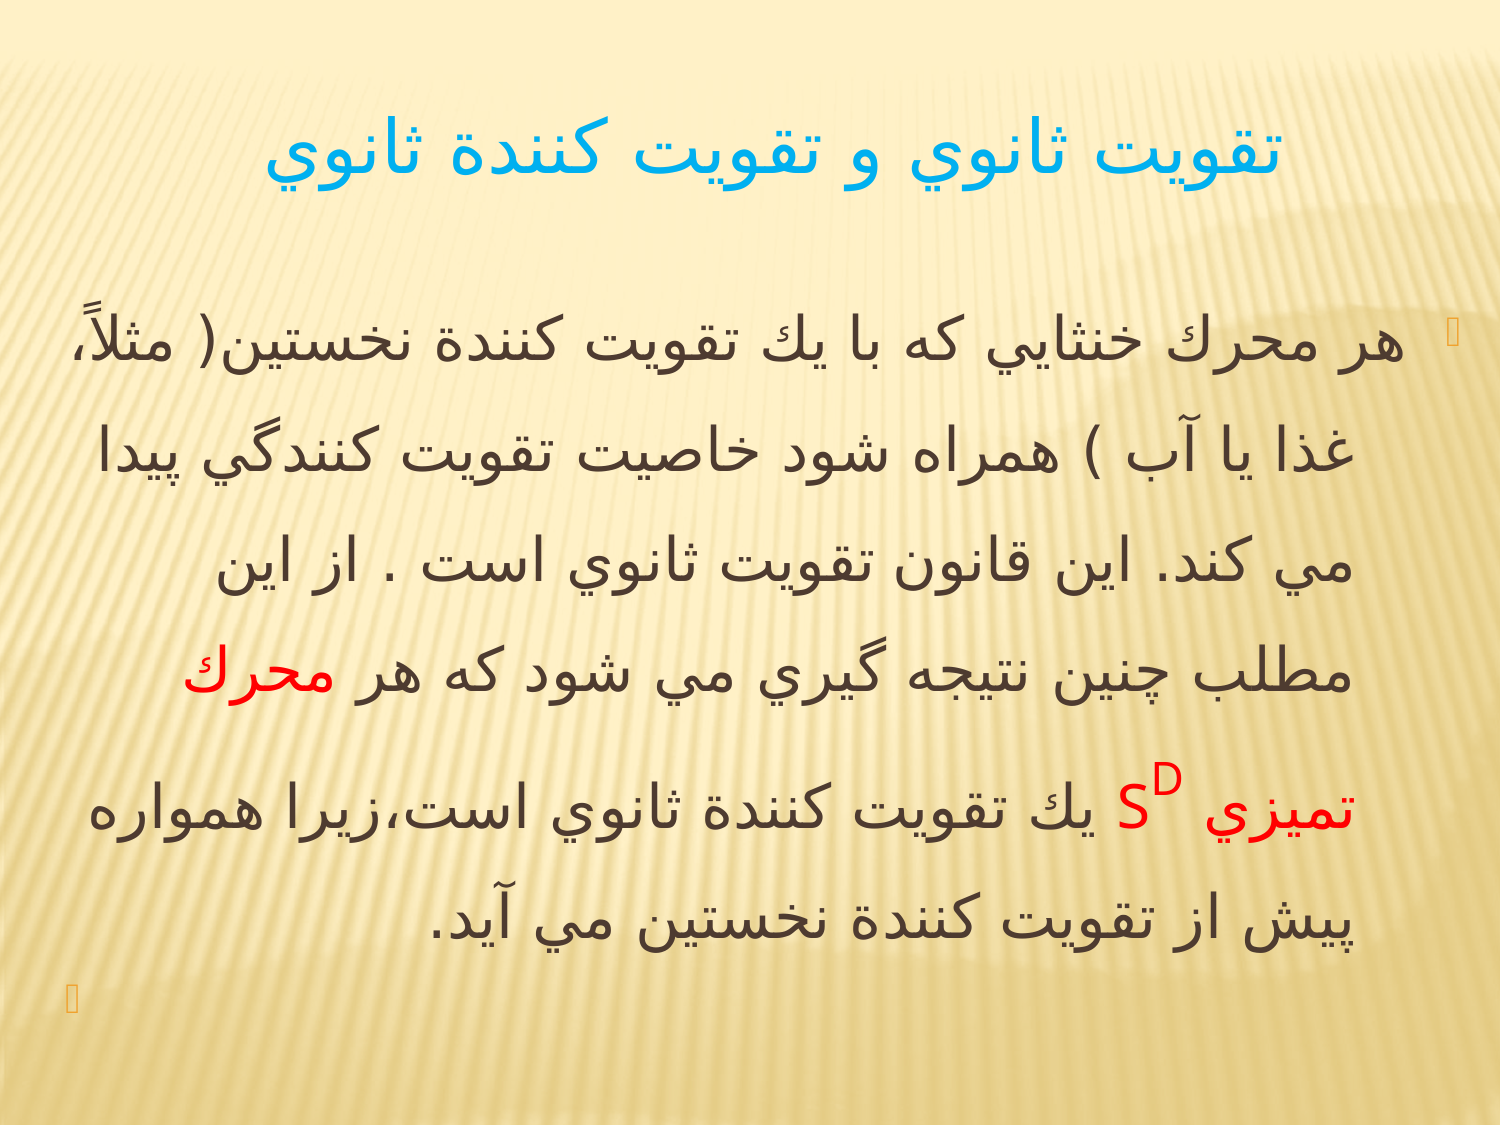

# تقويت ثانوي و تقويت كنندة ثانوي
هر محرك خنثايي كه با يك تقويت كنندة نخستين( مثلاً، غذا يا آب ) همراه شود خاصيت تقويت كنندگي پيدا مي كند. اين قانون تقویت ثانوي است . از اين مطلب چنين نتيجه گيري مي شود كه هر محرك تميزي SD يك تقويت كنندة ثانوي است‌،‌زيرا همواره پيش از تقويت كنندة نخستين مي آيد.